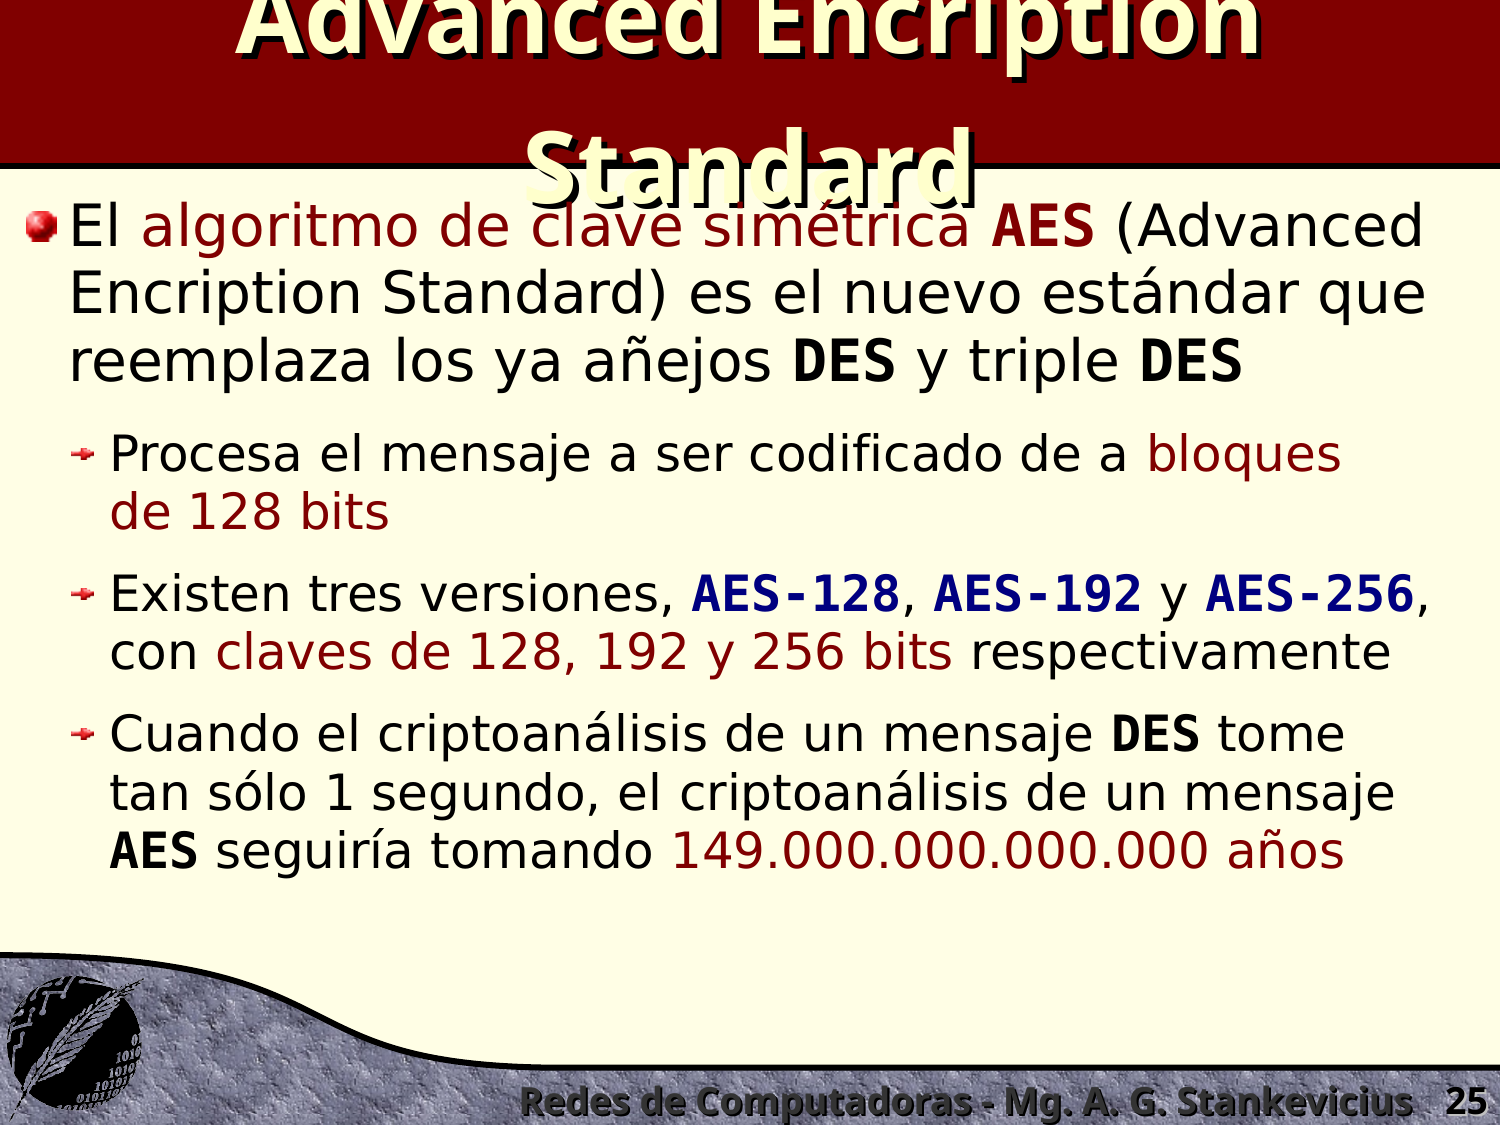

# Advanced Encription Standard
El algoritmo de clave simétrica AES (Advanced Encription Standard) es el nuevo estándar que reemplaza los ya añejos DES y triple DES
Procesa el mensaje a ser codificado de a bloques
de 128 bits
Existen tres versiones, AES-128, AES-192 y AES-256, con claves de 128, 192 y 256 bits respectivamente
Cuando el criptoanálisis de un mensaje DES tome
tan sólo 1 segundo, el criptoanálisis de un mensaje AES seguiría tomando 149.000.000.000.000 años
25